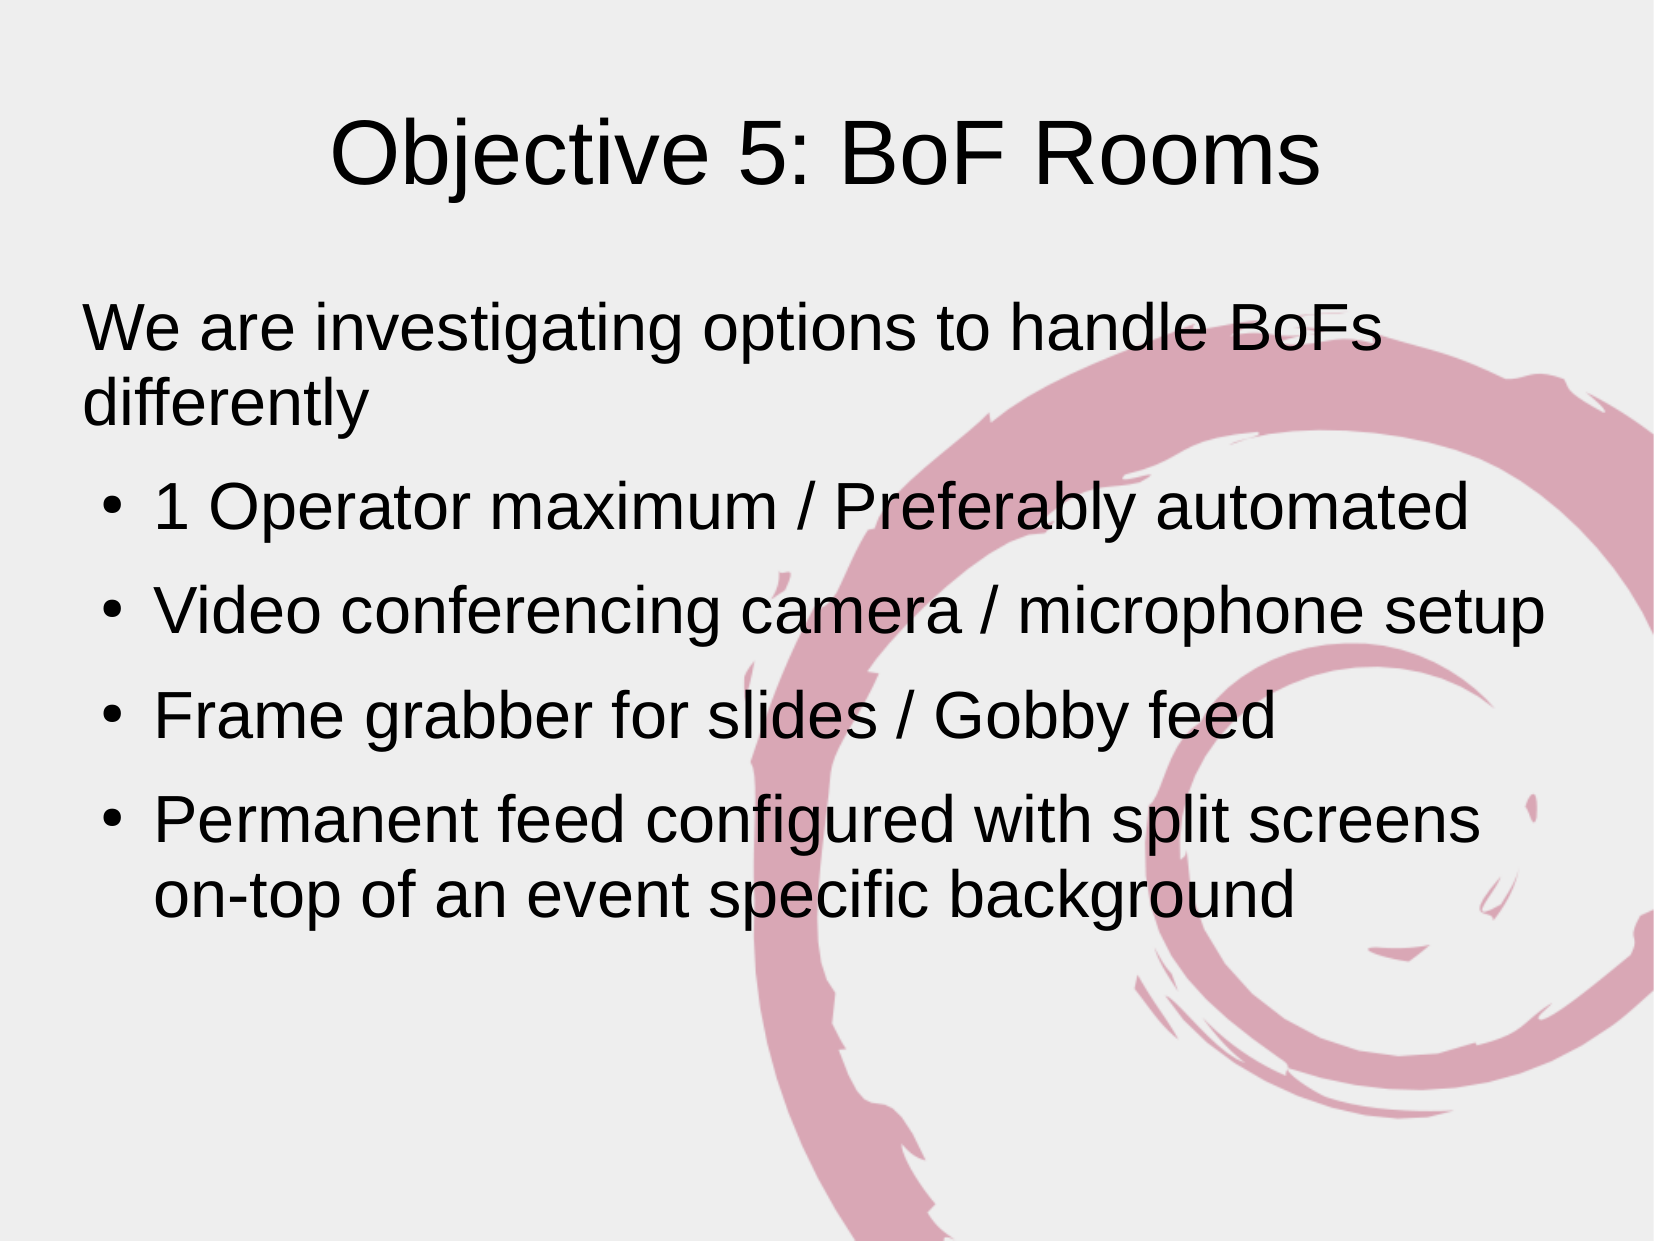

# Objective 5: BoF Rooms
We are investigating options to handle BoFs differently
1 Operator maximum / Preferably automated
Video conferencing camera / microphone setup
Frame grabber for slides / Gobby feed
Permanent feed configured with split screens on-top of an event specific background